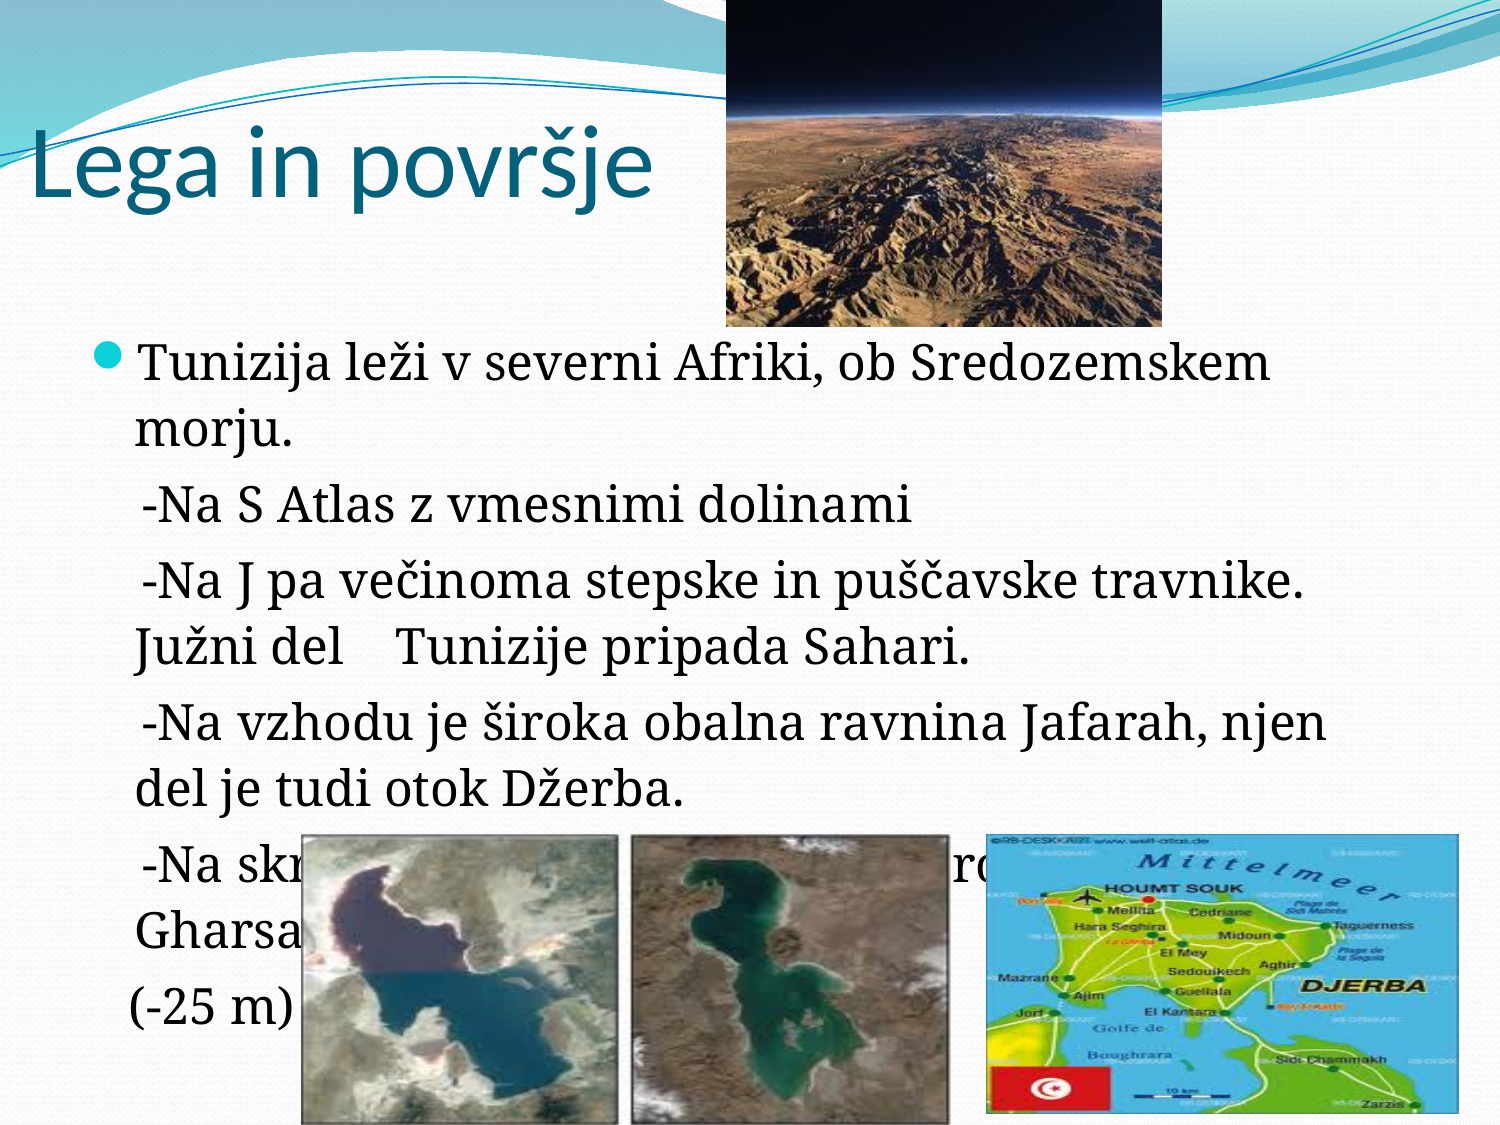

# Lega in površje
Tunizija leži v severni Afriki, ob Sredozemskem morju.
 -Na S Atlas z vmesnimi dolinami
 -Na J pa večinoma stepske in puščavske travnike. Južni del Tunizije pripada Sahari.
 -Na vzhodu je široka obalna ravnina Jafarah, njen del je tudi otok Džerba.
 -Na skrajnem zahodu je slano jezero Shatt al Gharsah
 (-25 m)